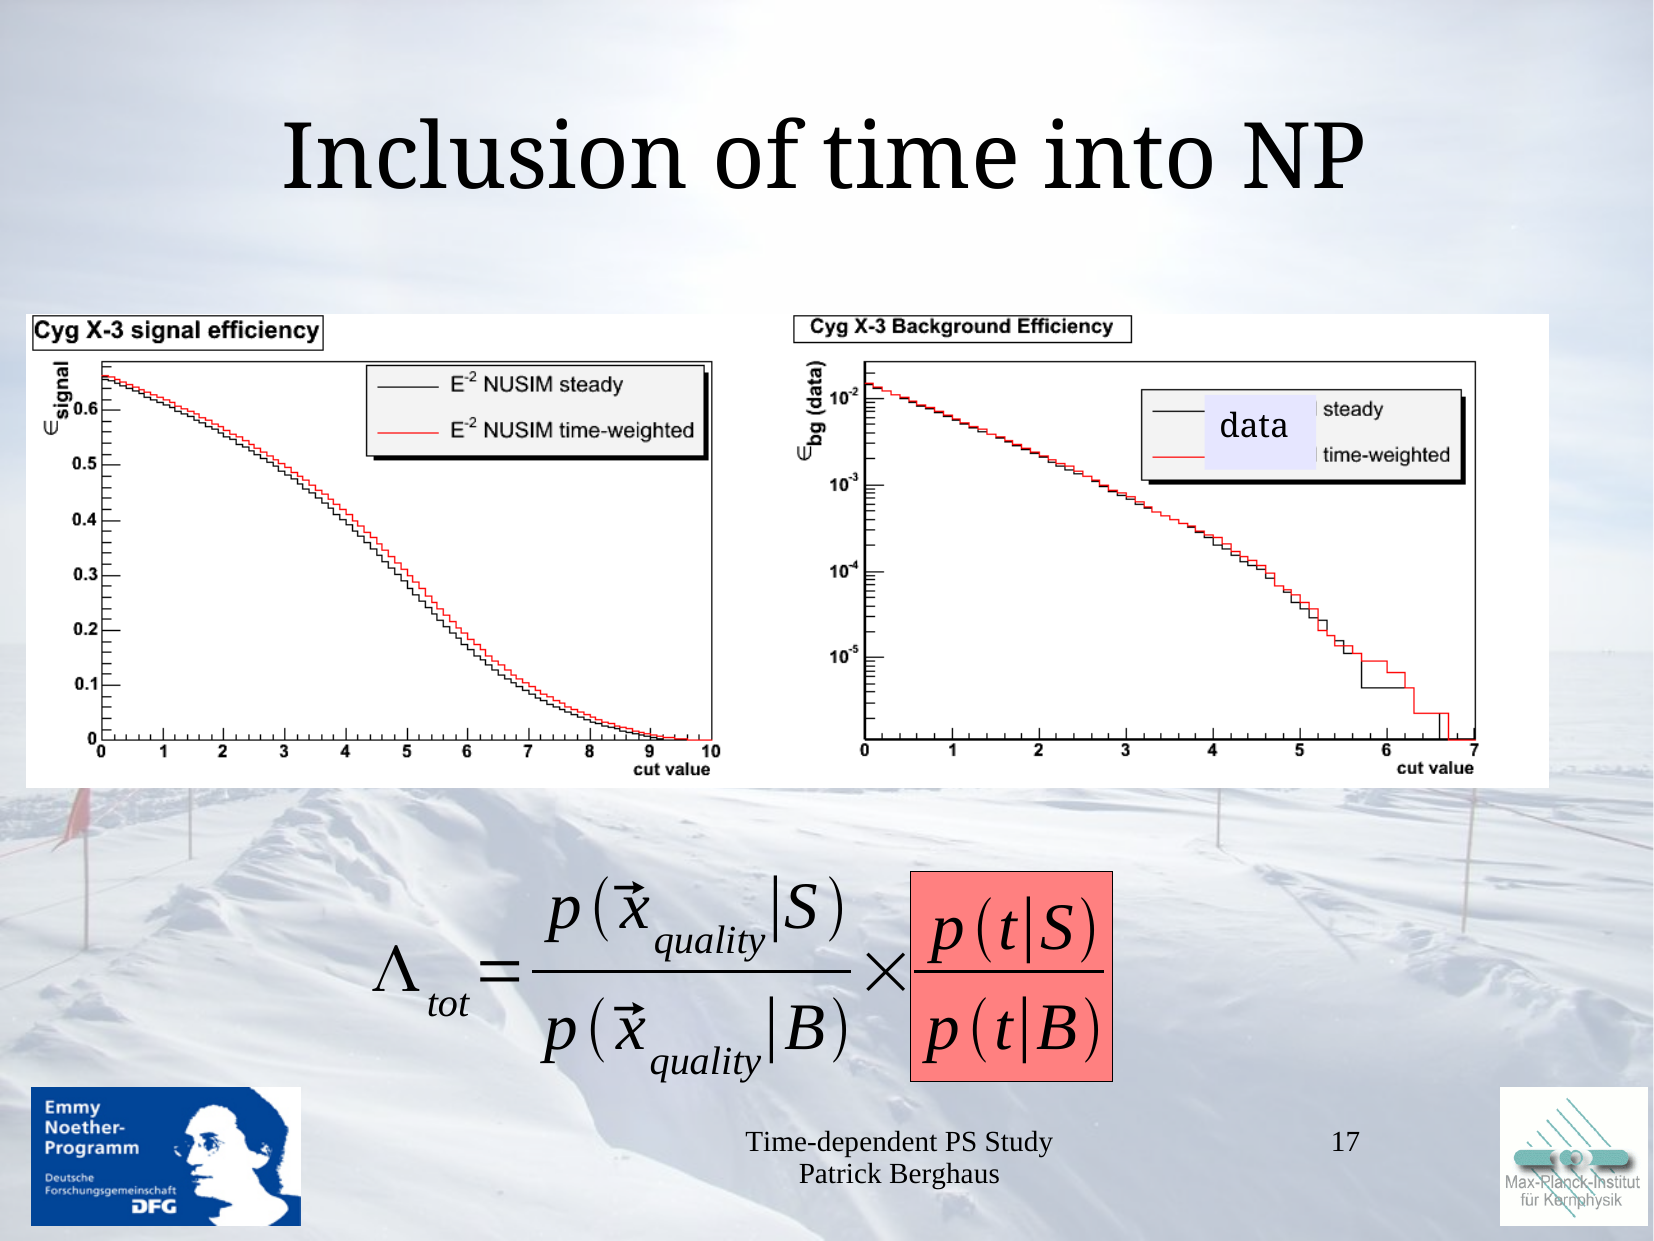

# Inclusion of time into NP
data
17